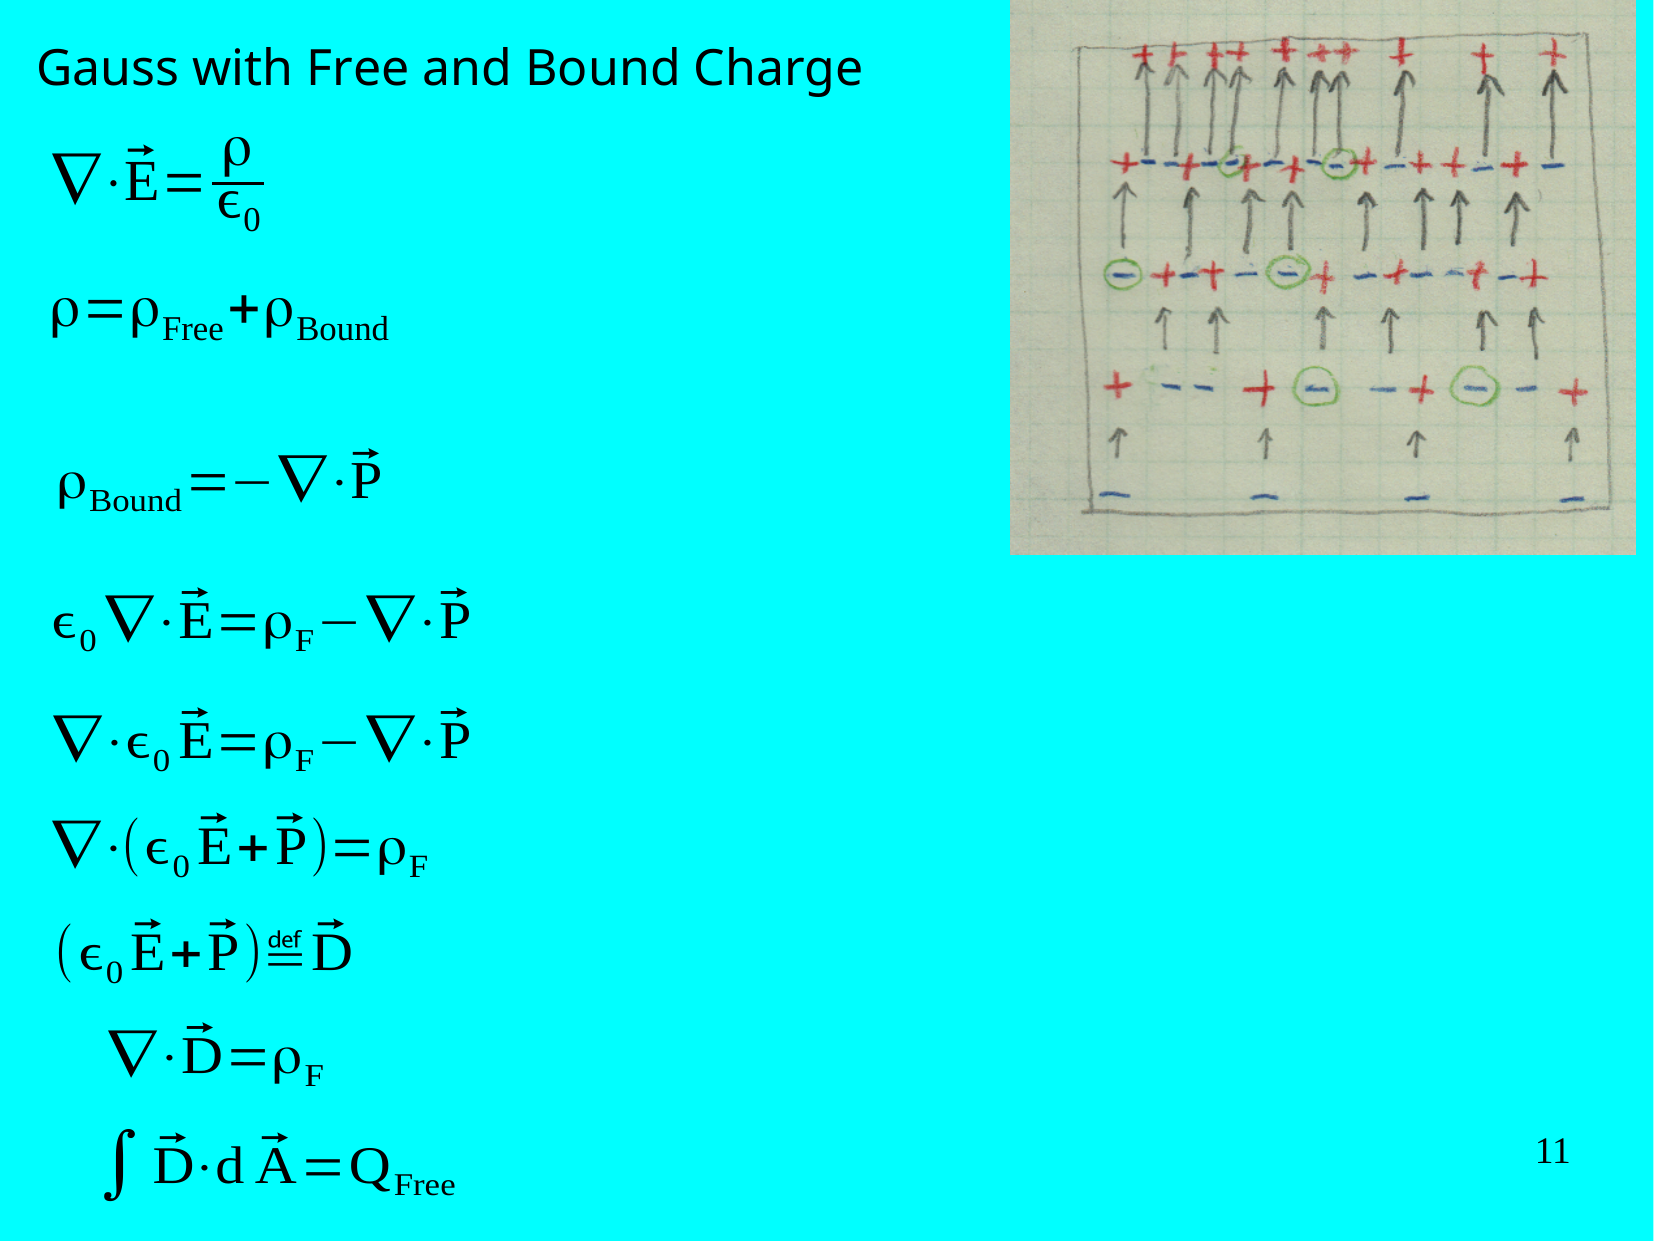

Gauss with Free and Bound Charge
11